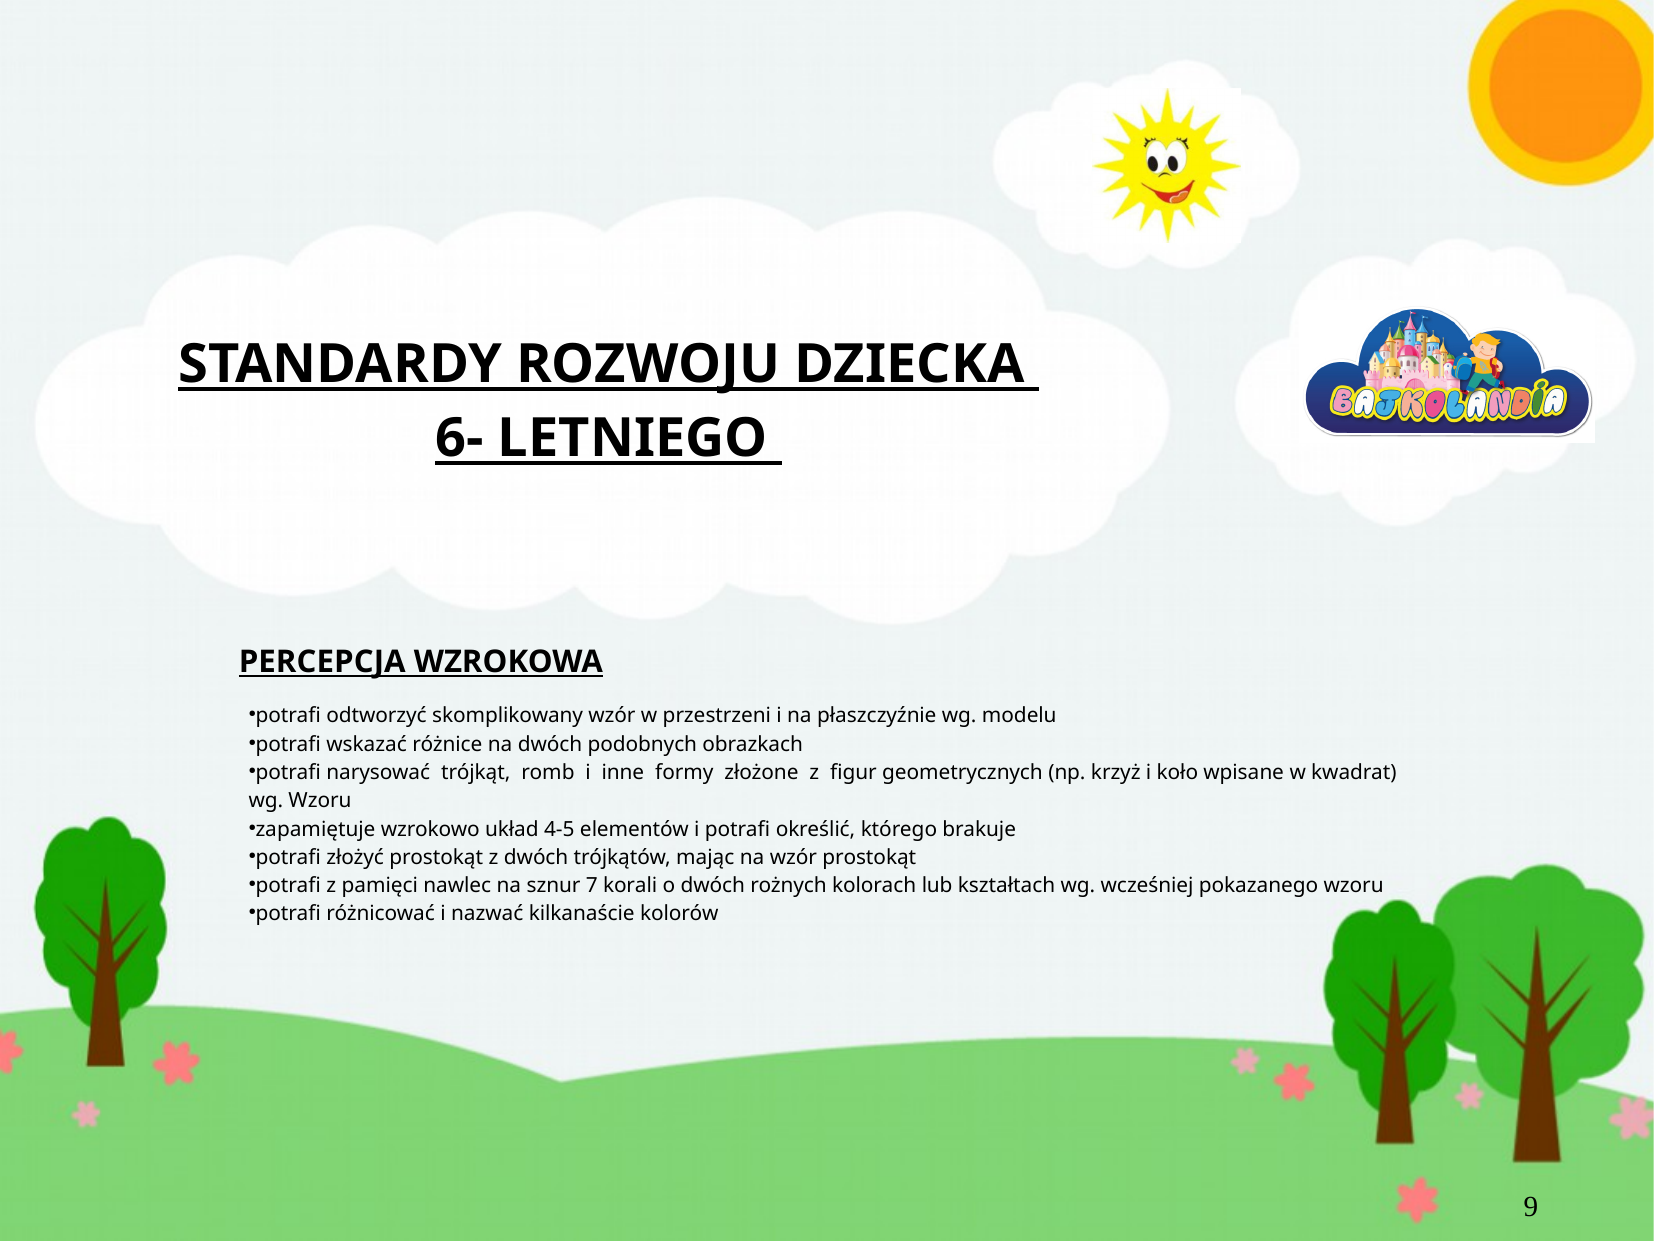

STANDARDY ROZWOJU DZIECKA
6- LETNIEGO
PERCEPCJA WZROKOWA
potrafi odtworzyć skomplikowany wzór w przestrzeni i na płaszczyźnie wg. modelu
potrafi wskazać różnice na dwóch podobnych obrazkach
potrafi narysować trójkąt, romb i inne formy złożone z figur geometrycznych (np. krzyż i koło wpisane w kwadrat) wg. Wzoru
zapamiętuje wzrokowo układ 4-5 elementów i potrafi określić, którego brakuje
potrafi złożyć prostokąt z dwóch trójkątów, mając na wzór prostokąt
potrafi z pamięci nawlec na sznur 7 korali o dwóch rożnych kolorach lub kształtach wg. wcześniej pokazanego wzoru
potrafi różnicować i nazwać kilkanaście kolorów